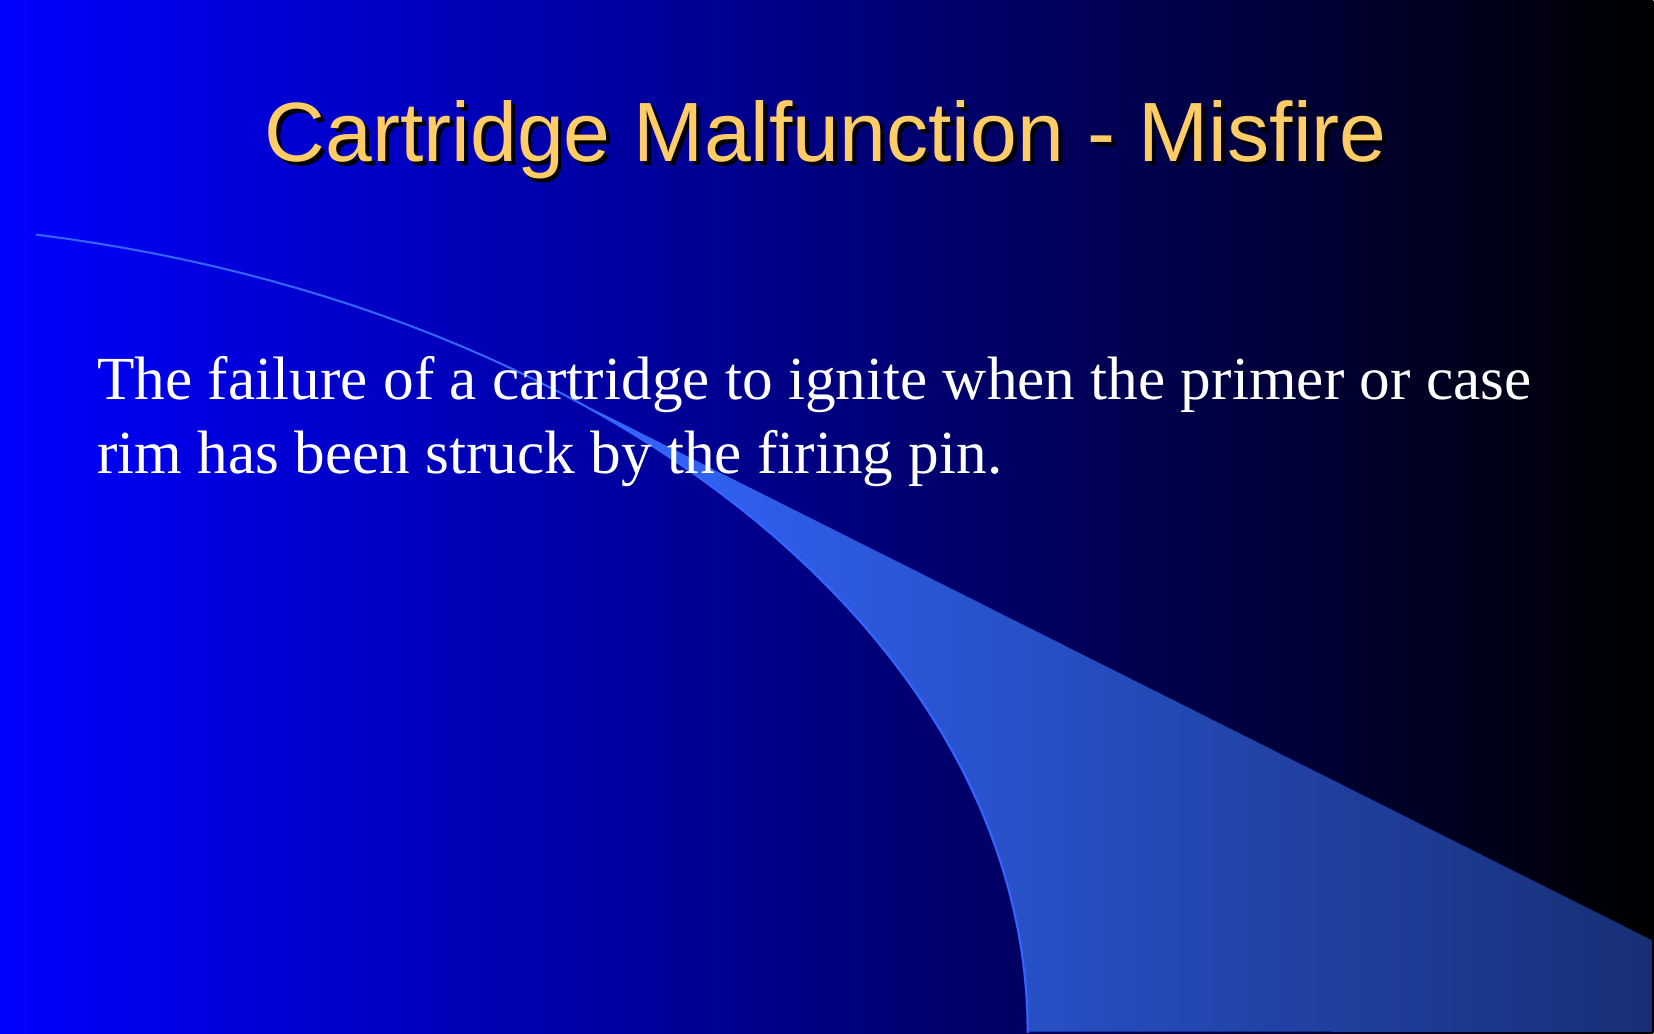

# Cartridge Malfunction - Misfire
The failure of a cartridge to ignite when the primer or case rim has been struck by the firing pin.